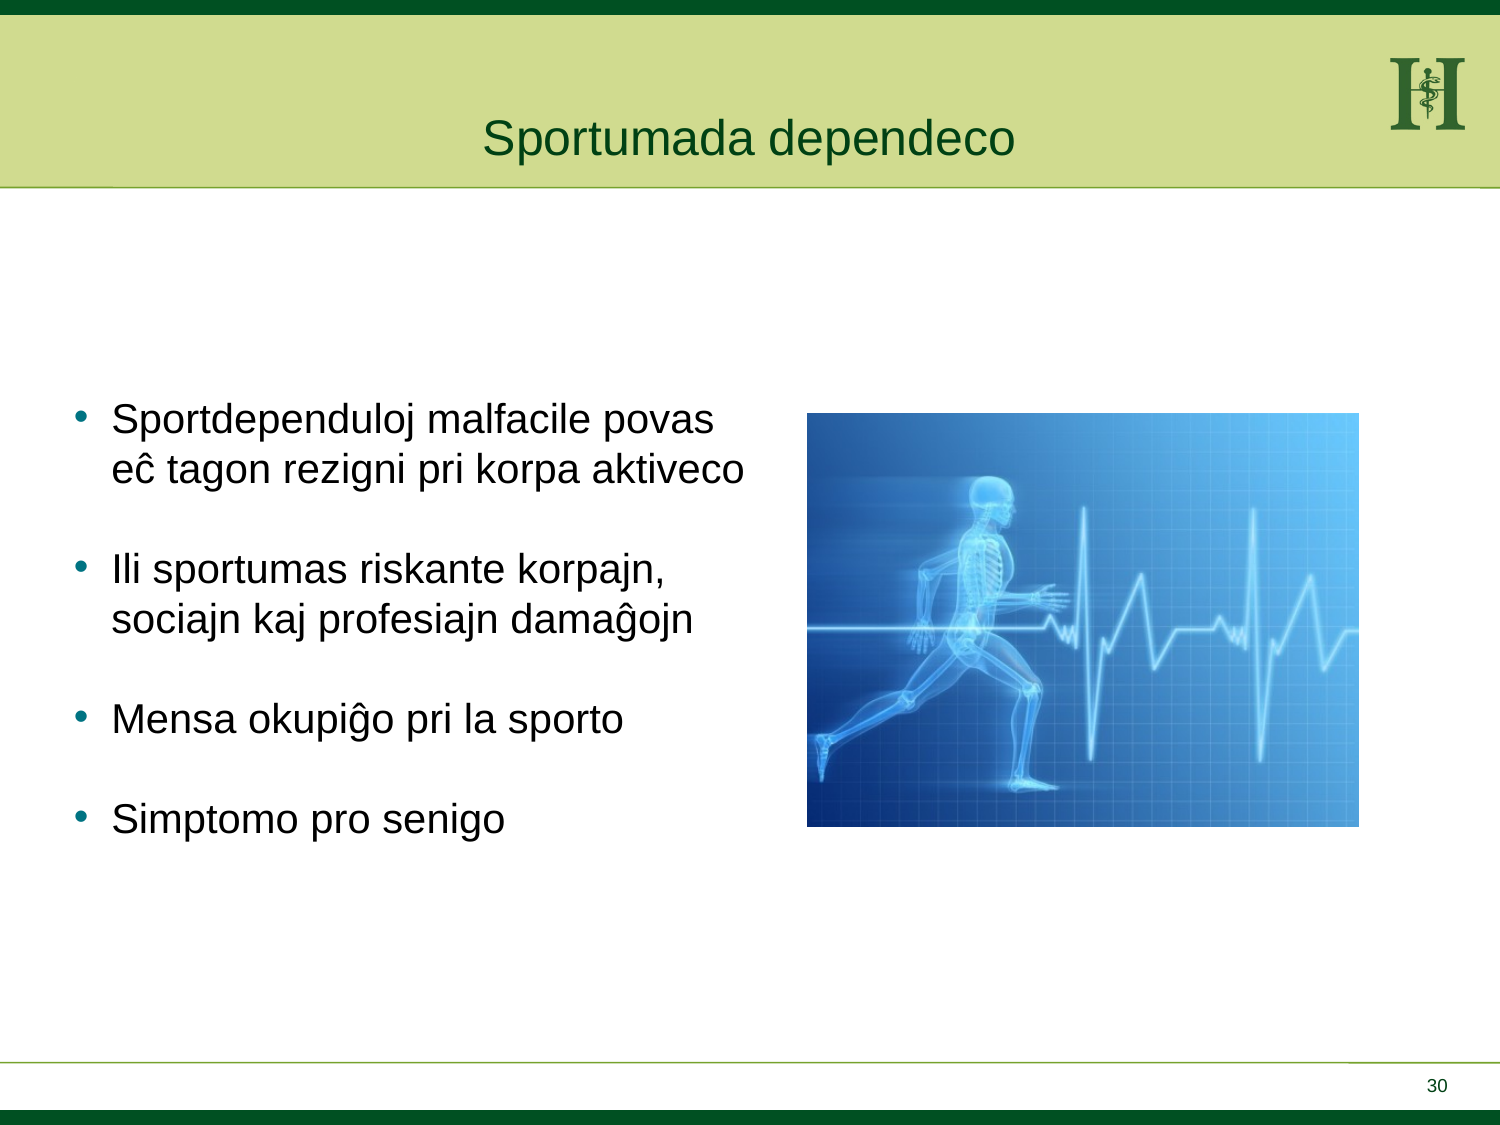

# Sportumada dependeco
Sportdependuloj malfacile povas eĉ tagon rezigni pri korpa aktiveco
Ili sportumas riskante korpajn, sociajn kaj profesiajn damaĝojn
Mensa okupiĝo pri la sporto
Simptomo pro senigo